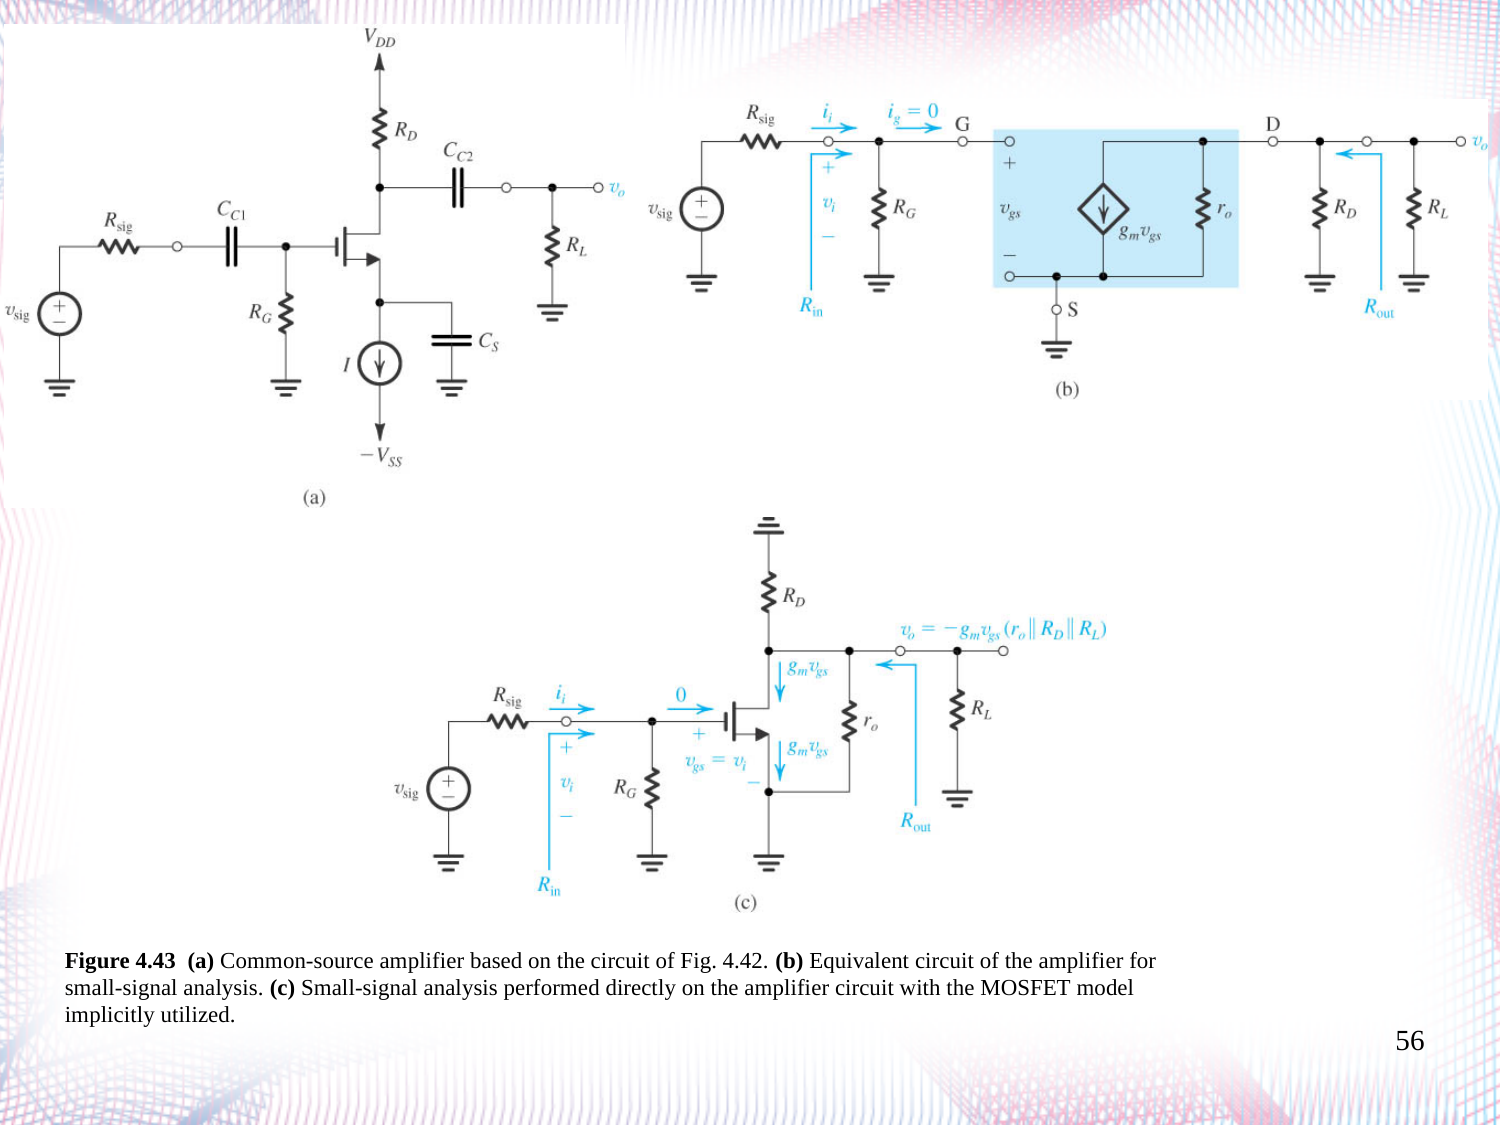

Figure 4.43 (a) Common-source amplifier based on the circuit of Fig. 4.42. (b) Equivalent circuit of the amplifier for small-signal analysis. (c) Small-signal analysis performed directly on the amplifier circuit with the MOSFET model implicitly utilized.
56